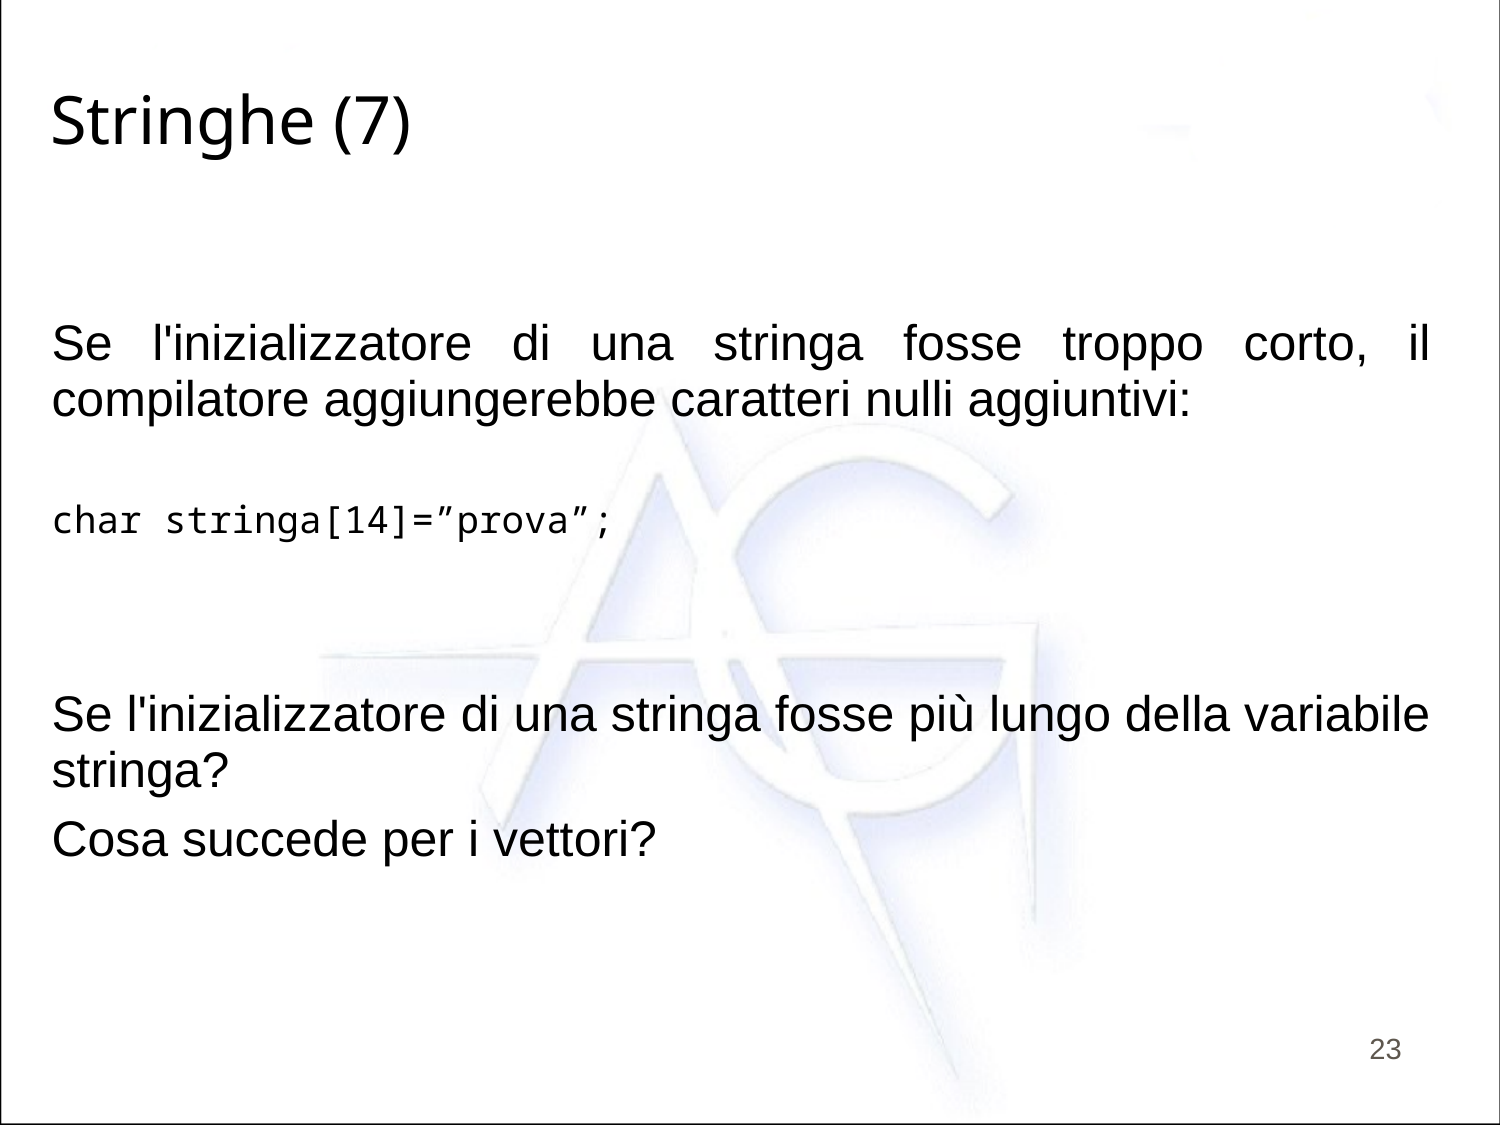

# Stringhe (7)
Se l'inizializzatore di una stringa fosse troppo corto, il compilatore aggiungerebbe caratteri nulli aggiuntivi:
char stringa[14]=”prova”;
Se l'inizializzatore di una stringa fosse più lungo della variabile stringa?
Cosa succede per i vettori?
23